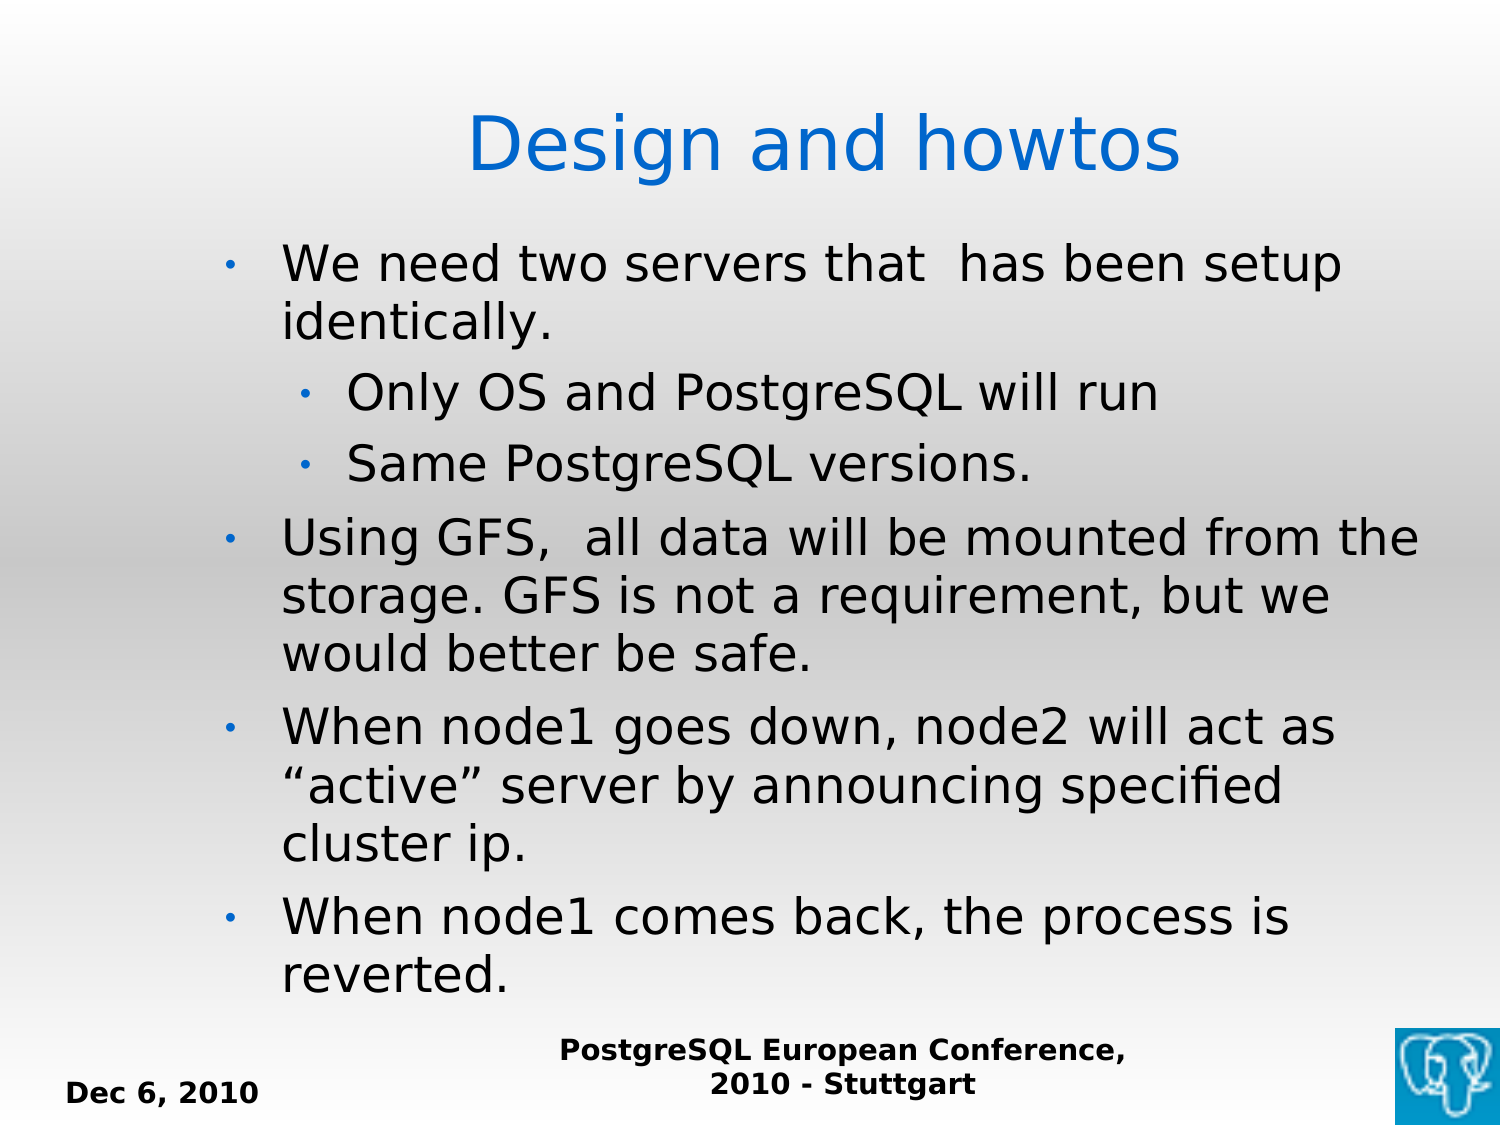

# Design and howtos
We need two servers that has been setup identically.
Only OS and PostgreSQL will run
Same PostgreSQL versions.
Using GFS, all data will be mounted from the storage. GFS is not a requirement, but we would better be safe.
When node1 goes down, node2 will act as “active” server by announcing specified cluster ip.
When node1 comes back, the process is reverted.